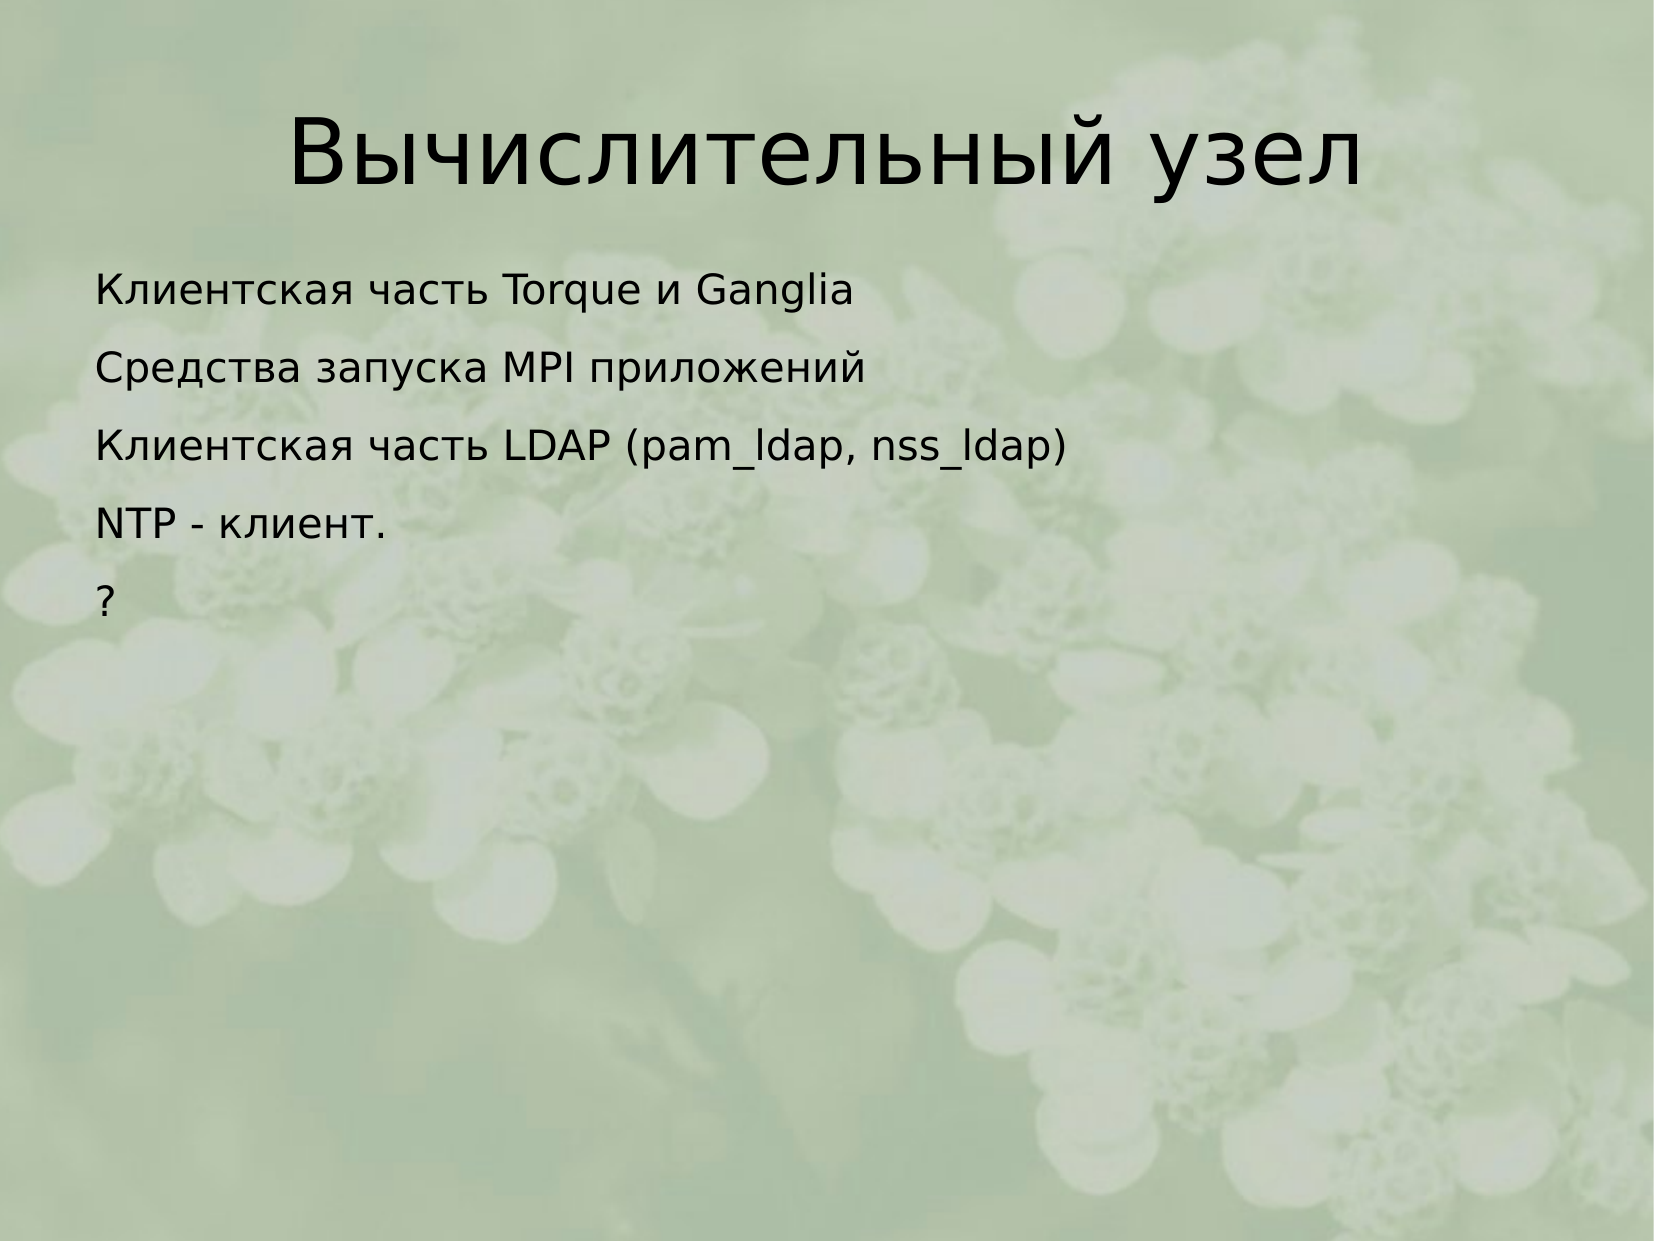

# Вычислительный узел
Клиентская часть Torque и Ganglia
Средства запуска MPI приложений
Клиентская часть LDAP (pam_ldap, nss_ldap)
NTP - клиент.
?